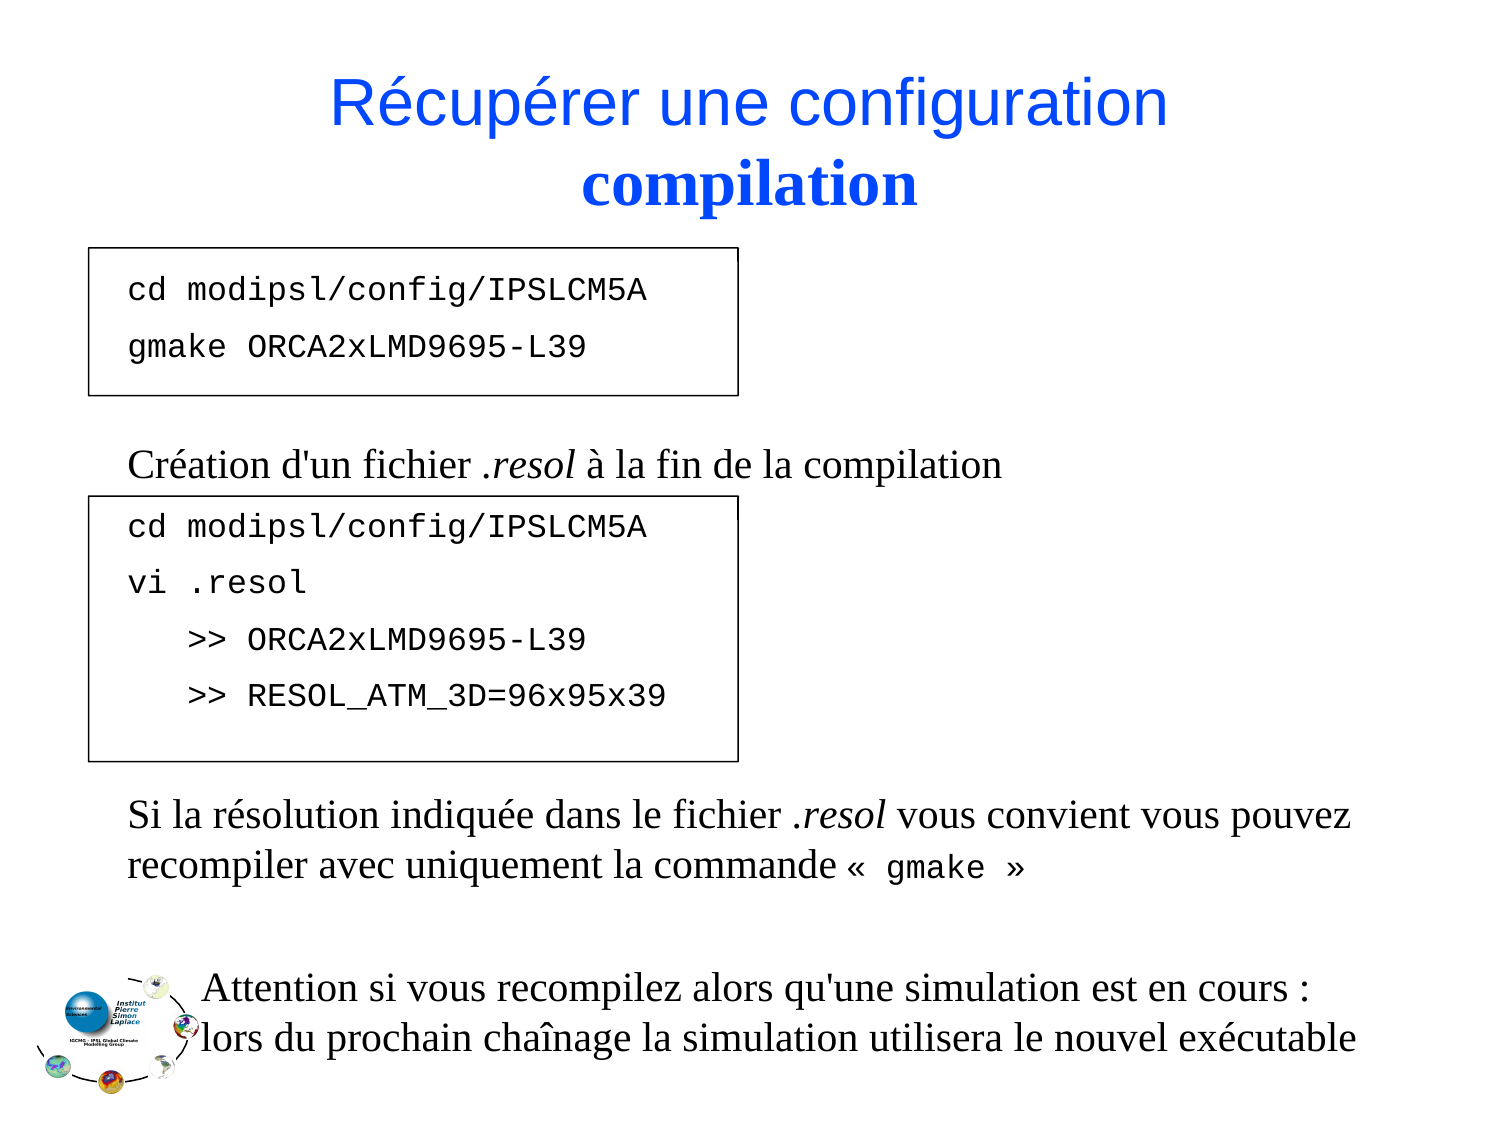

# Récupérer une configuration compilation
cd modipsl/config/IPSLCM5A
gmake ORCA2xLMD9695-L39
Création d'un fichier .resol à la fin de la compilation
cd modipsl/config/IPSLCM5A
vi .resol
 >> ORCA2xLMD9695-L39
 >> RESOL_ATM_3D=96x95x39
Si la résolution indiquée dans le fichier .resol vous convient vous pouvez recompiler avec uniquement la commande « gmake »
 Attention si vous recompilez alors qu'une simulation est en cours : lors du prochain chaînage la simulation utilisera le nouvel exécutable